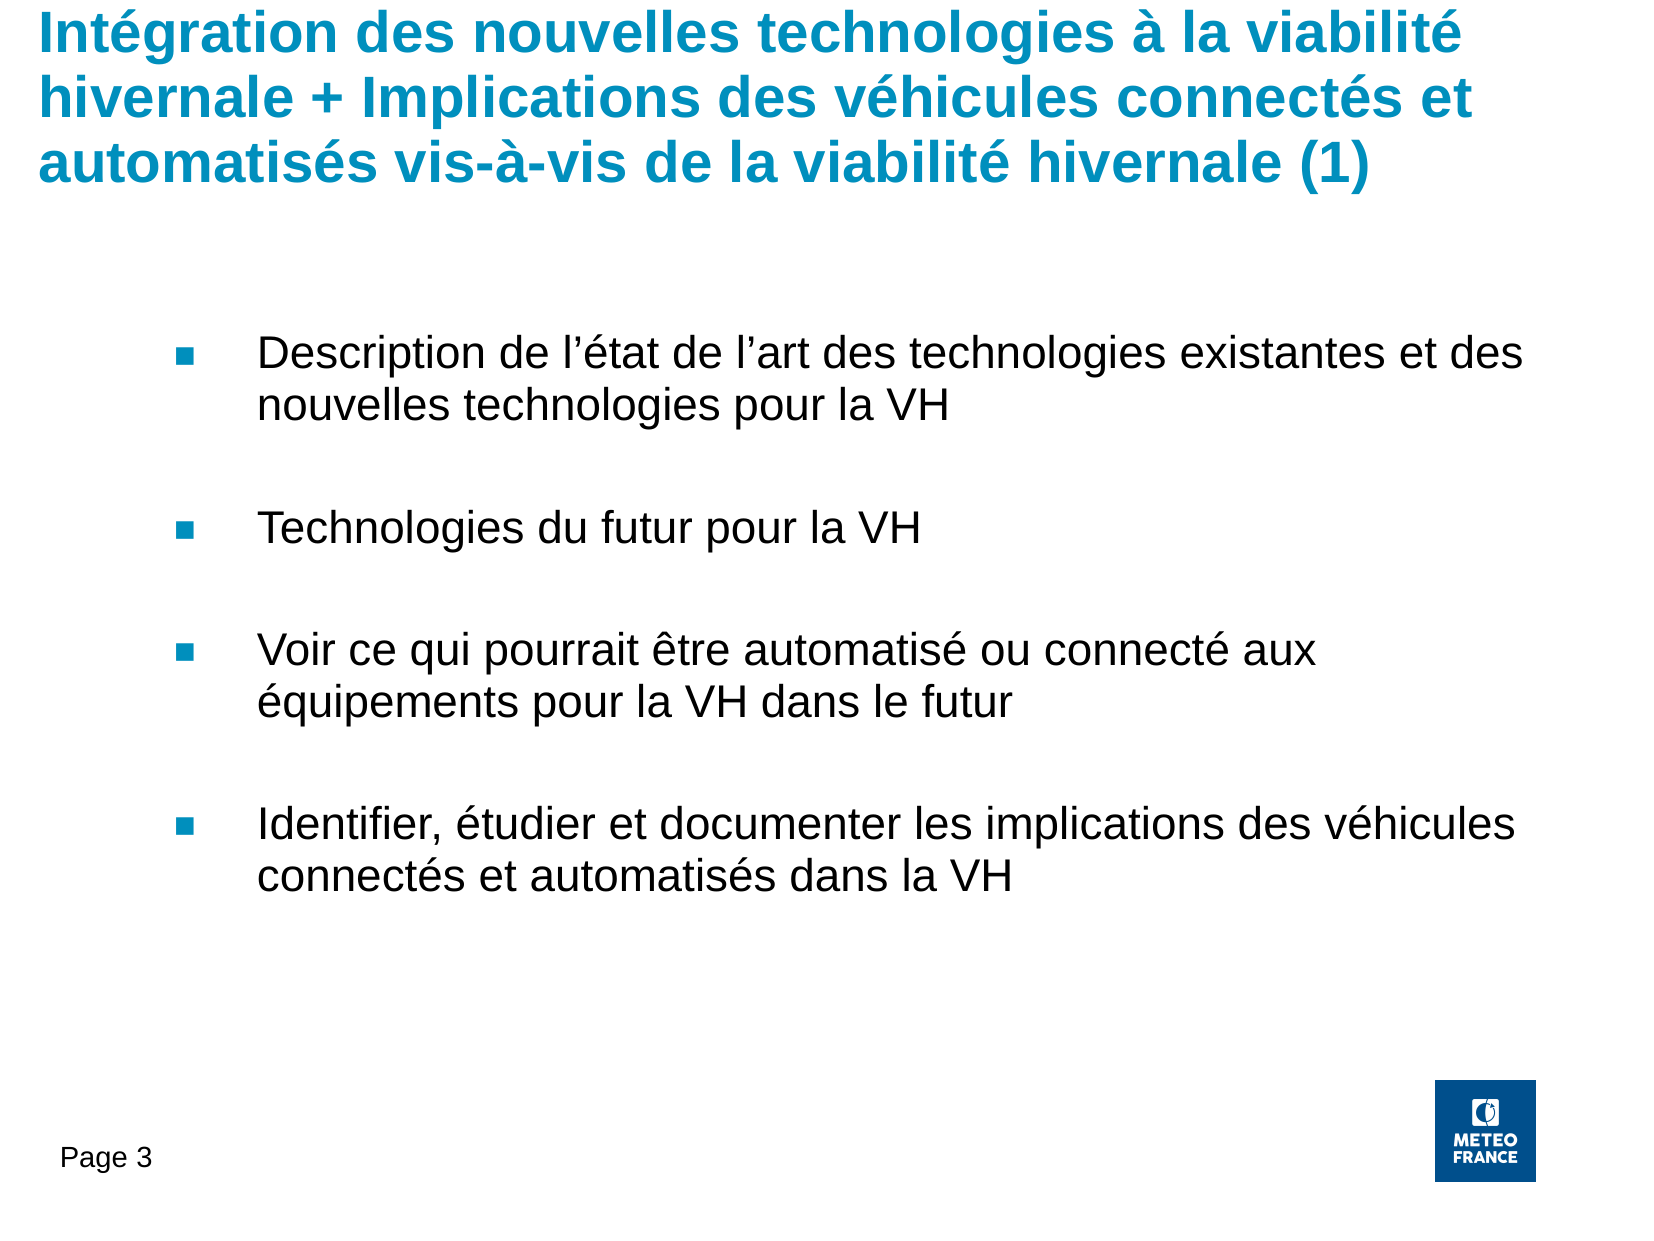

# Intégration des nouvelles technologies à la viabilité hivernale + Implications des véhicules connectés et automatisés vis-à-vis de la viabilité hivernale (1)
Description de l’état de l’art des technologies existantes et des nouvelles technologies pour la VH
Technologies du futur pour la VH
Voir ce qui pourrait être automatisé ou connecté aux équipements pour la VH dans le futur
Identifier, étudier et documenter les implications des véhicules connectés et automatisés dans la VH
3